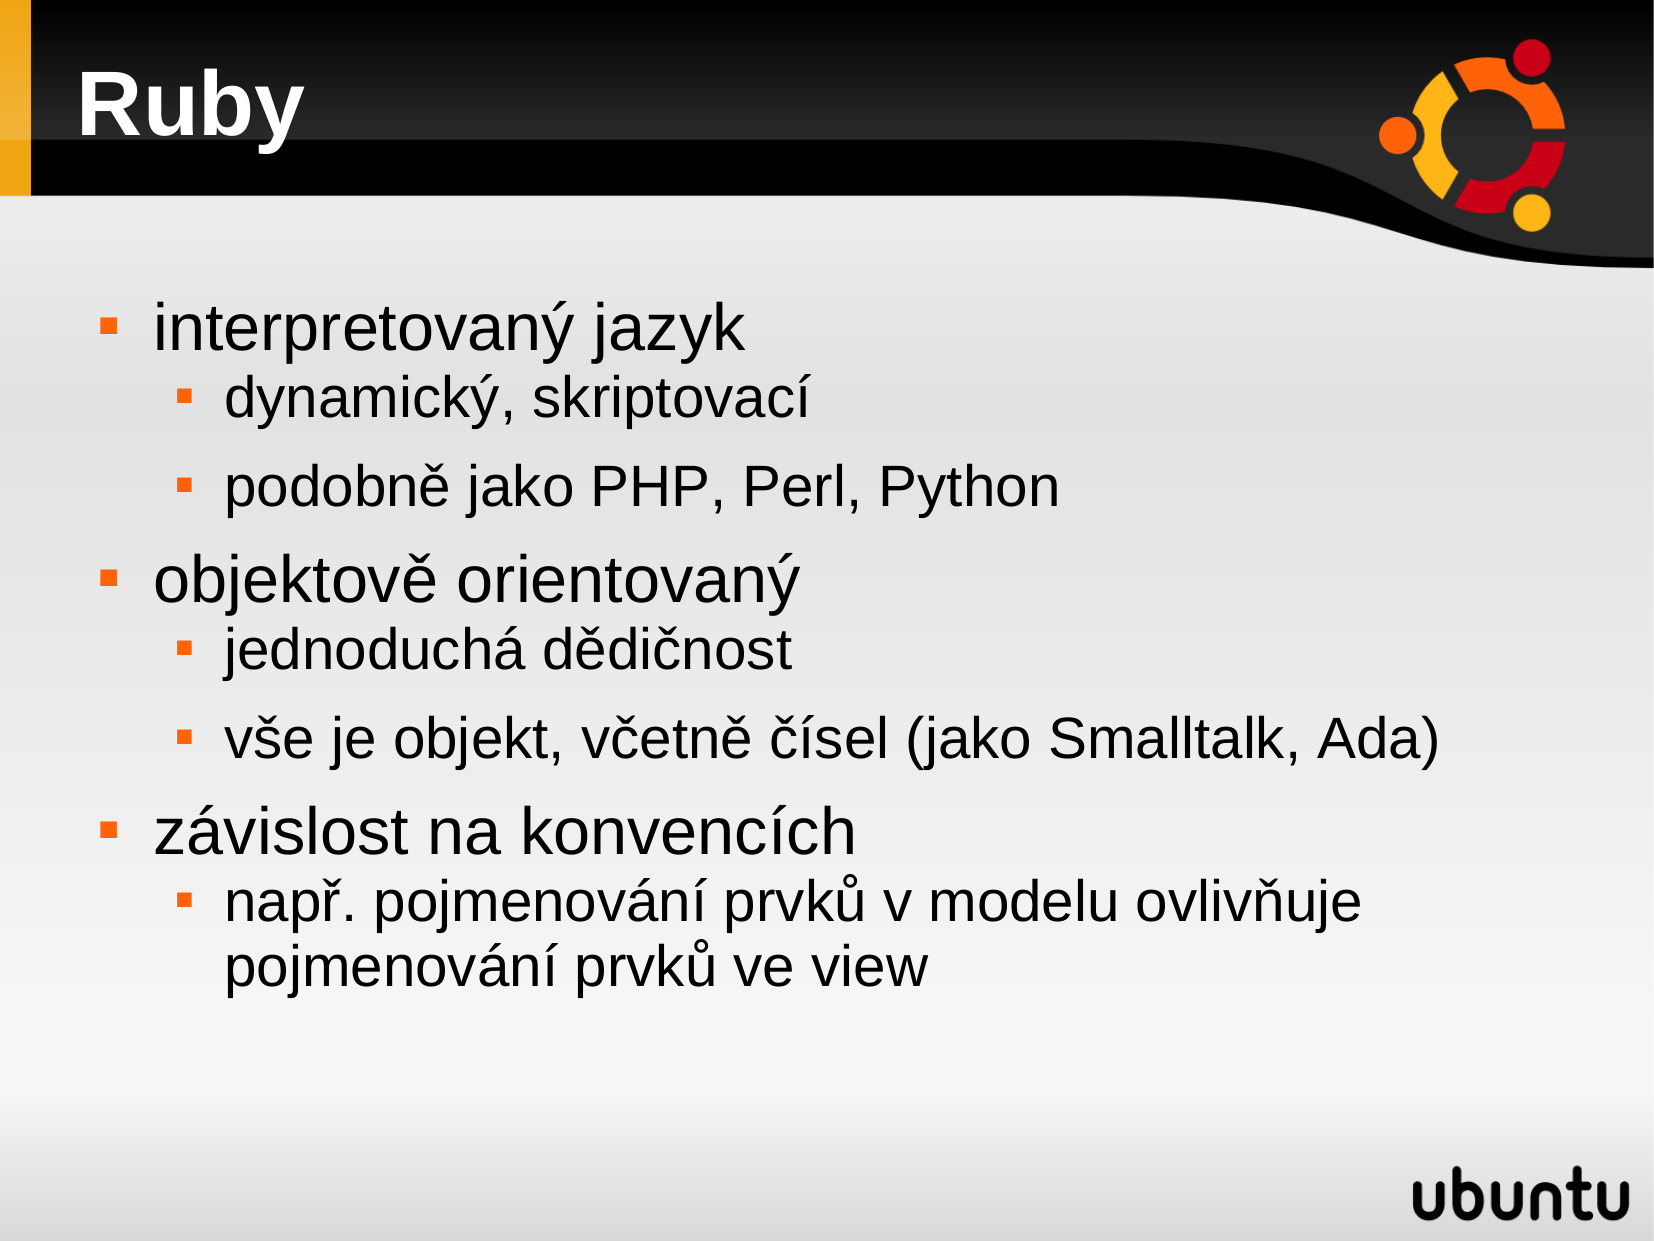

# Ruby
interpretovaný jazyk
dynamický, skriptovací
podobně jako PHP, Perl, Python
objektově orientovaný
jednoduchá dědičnost
vše je objekt, včetně čísel (jako Smalltalk, Ada)
závislost na konvencích
např. pojmenování prvků v modelu ovlivňuje pojmenování prvků ve view